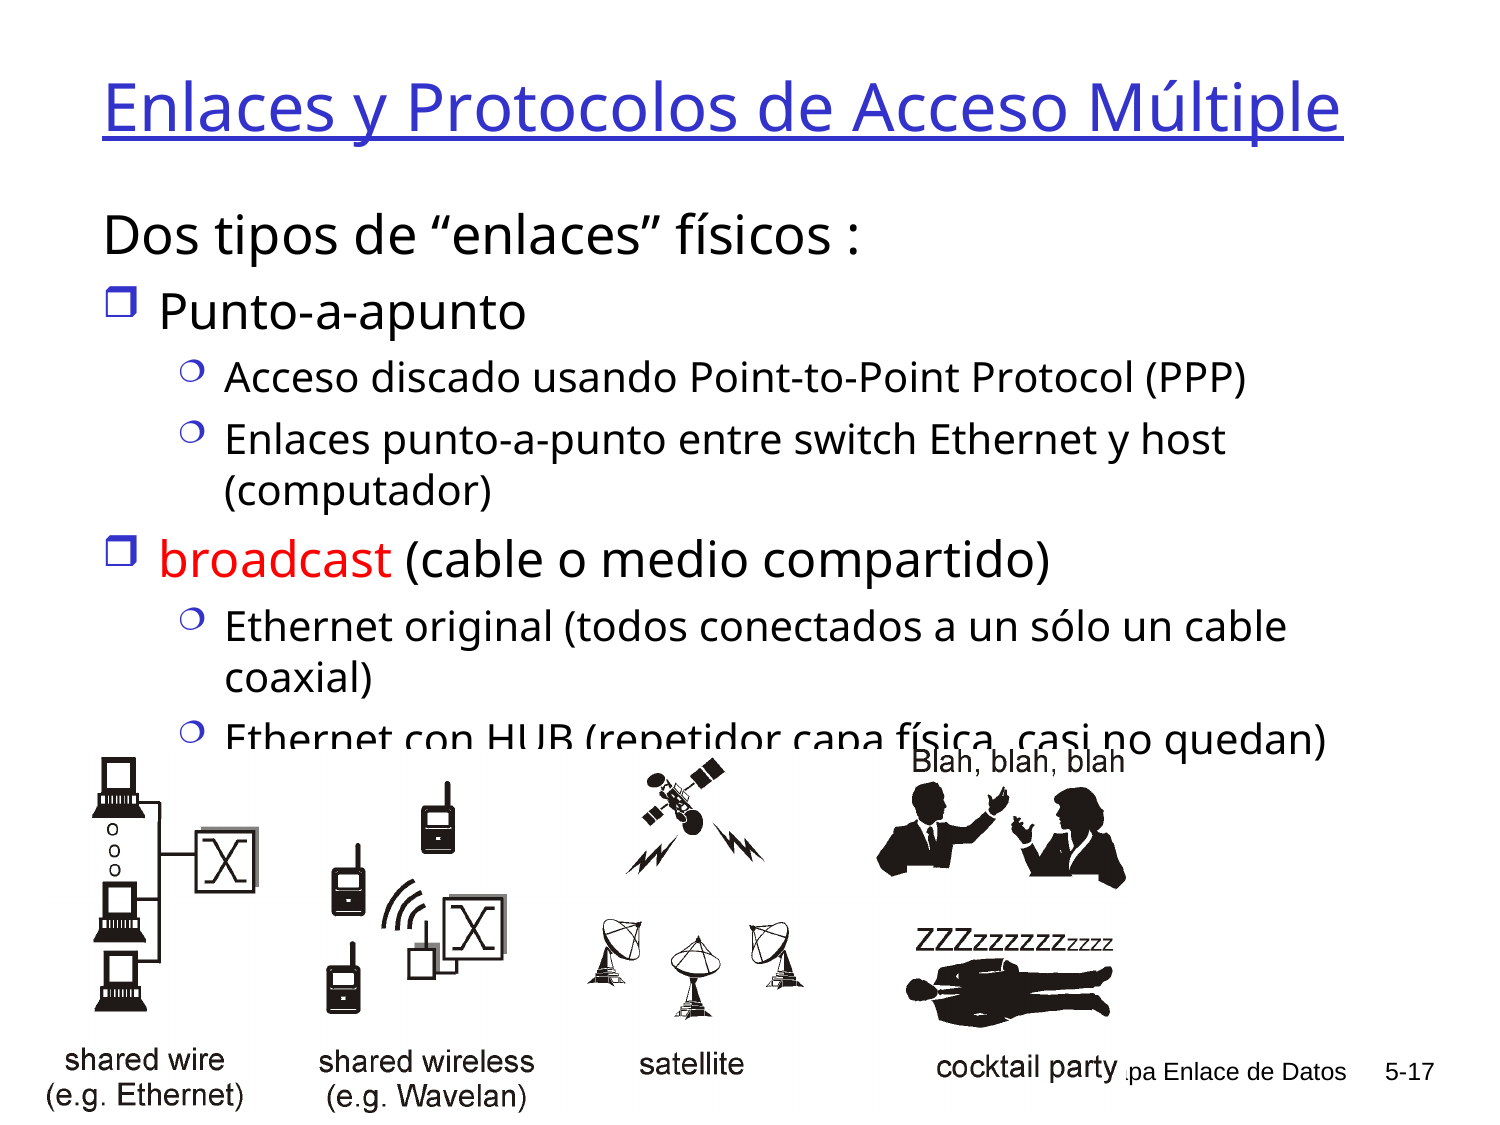

# Enlaces y Protocolos de Acceso Múltiple
Dos tipos de “enlaces” físicos :
Punto-a-apunto
Acceso discado usando Point-to-Point Protocol (PPP)
Enlaces punto-a-punto entre switch Ethernet y host (computador)
broadcast (cable o medio compartido)
Ethernet original (todos conectados a un sólo un cable coaxial)
Ethernet con HUB (repetidor capa física, casi no quedan)
Flujo de subida en HFC (Hybrid Fiber Coax)
802.11 LAN inalámbrica
17